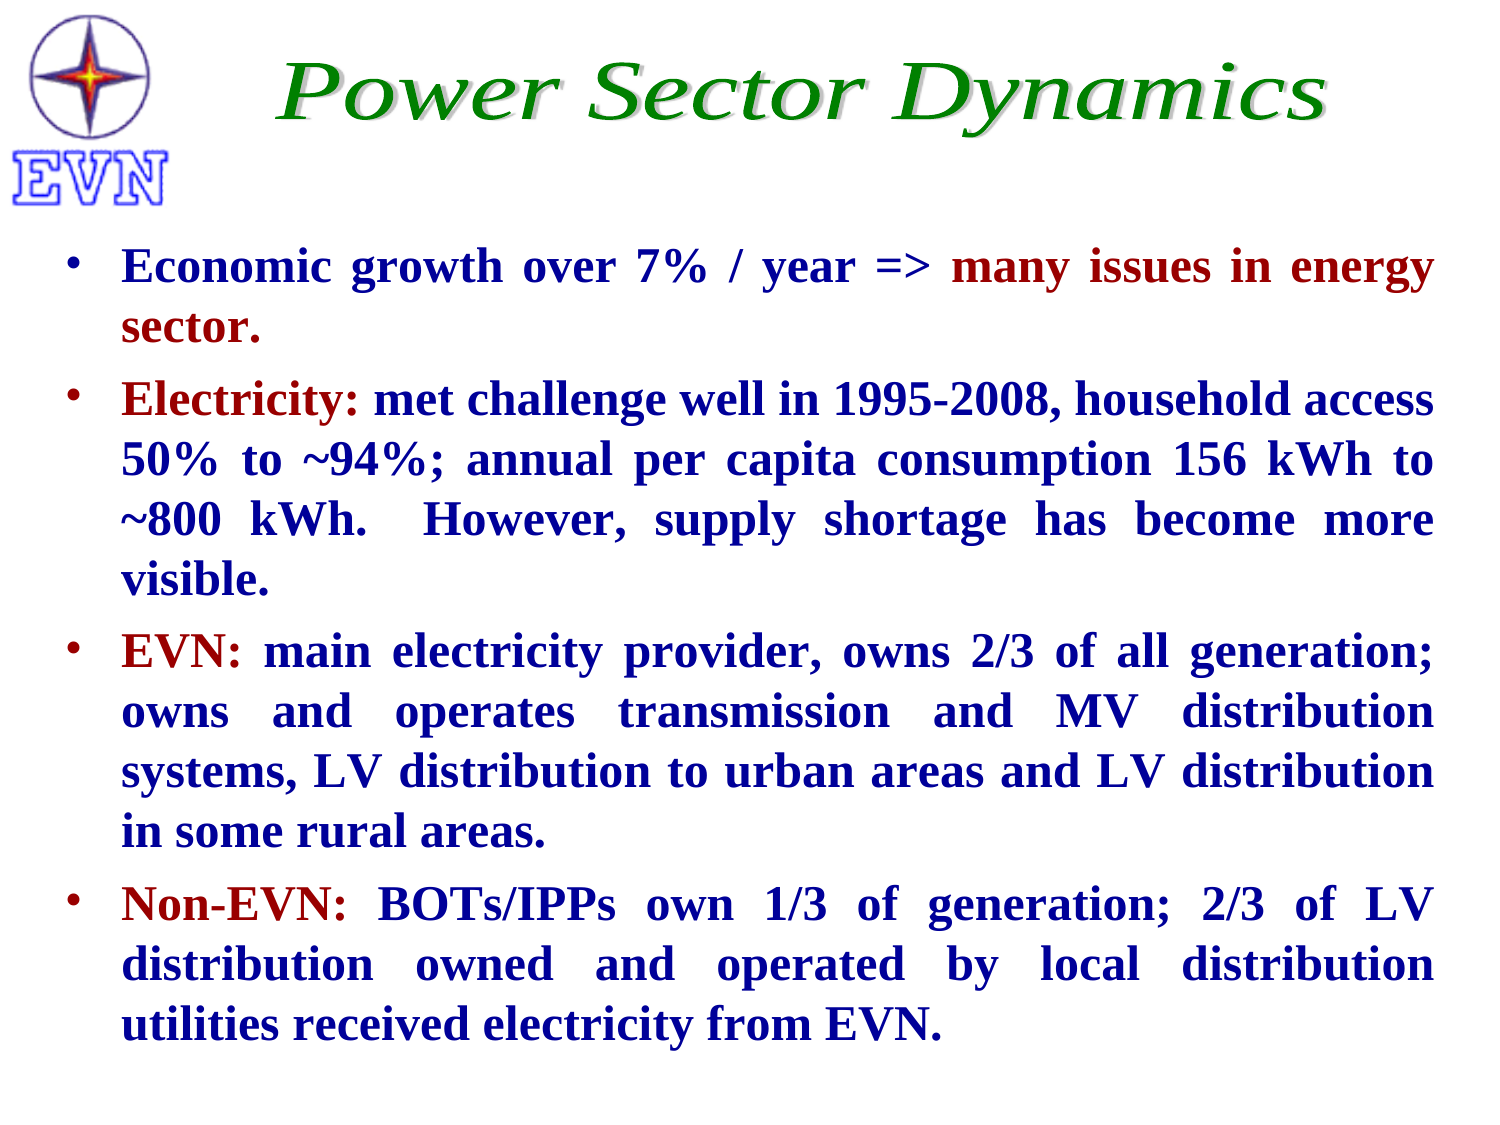

Power Sector Dynamics
Economic growth over 7% / year => many issues in energy sector.
Electricity: met challenge well in 1995-2008, household access 50% to ~94%; annual per capita consumption 156 kWh to ~800 kWh. However, supply shortage has become more visible.
EVN: main electricity provider, owns 2/3 of all generation; owns and operates transmission and MV distribution systems, LV distribution to urban areas and LV distribution in some rural areas.
Non-EVN: BOTs/IPPs own 1/3 of generation; 2/3 of LV distribution owned and operated by local distribution utilities received electricity from EVN.